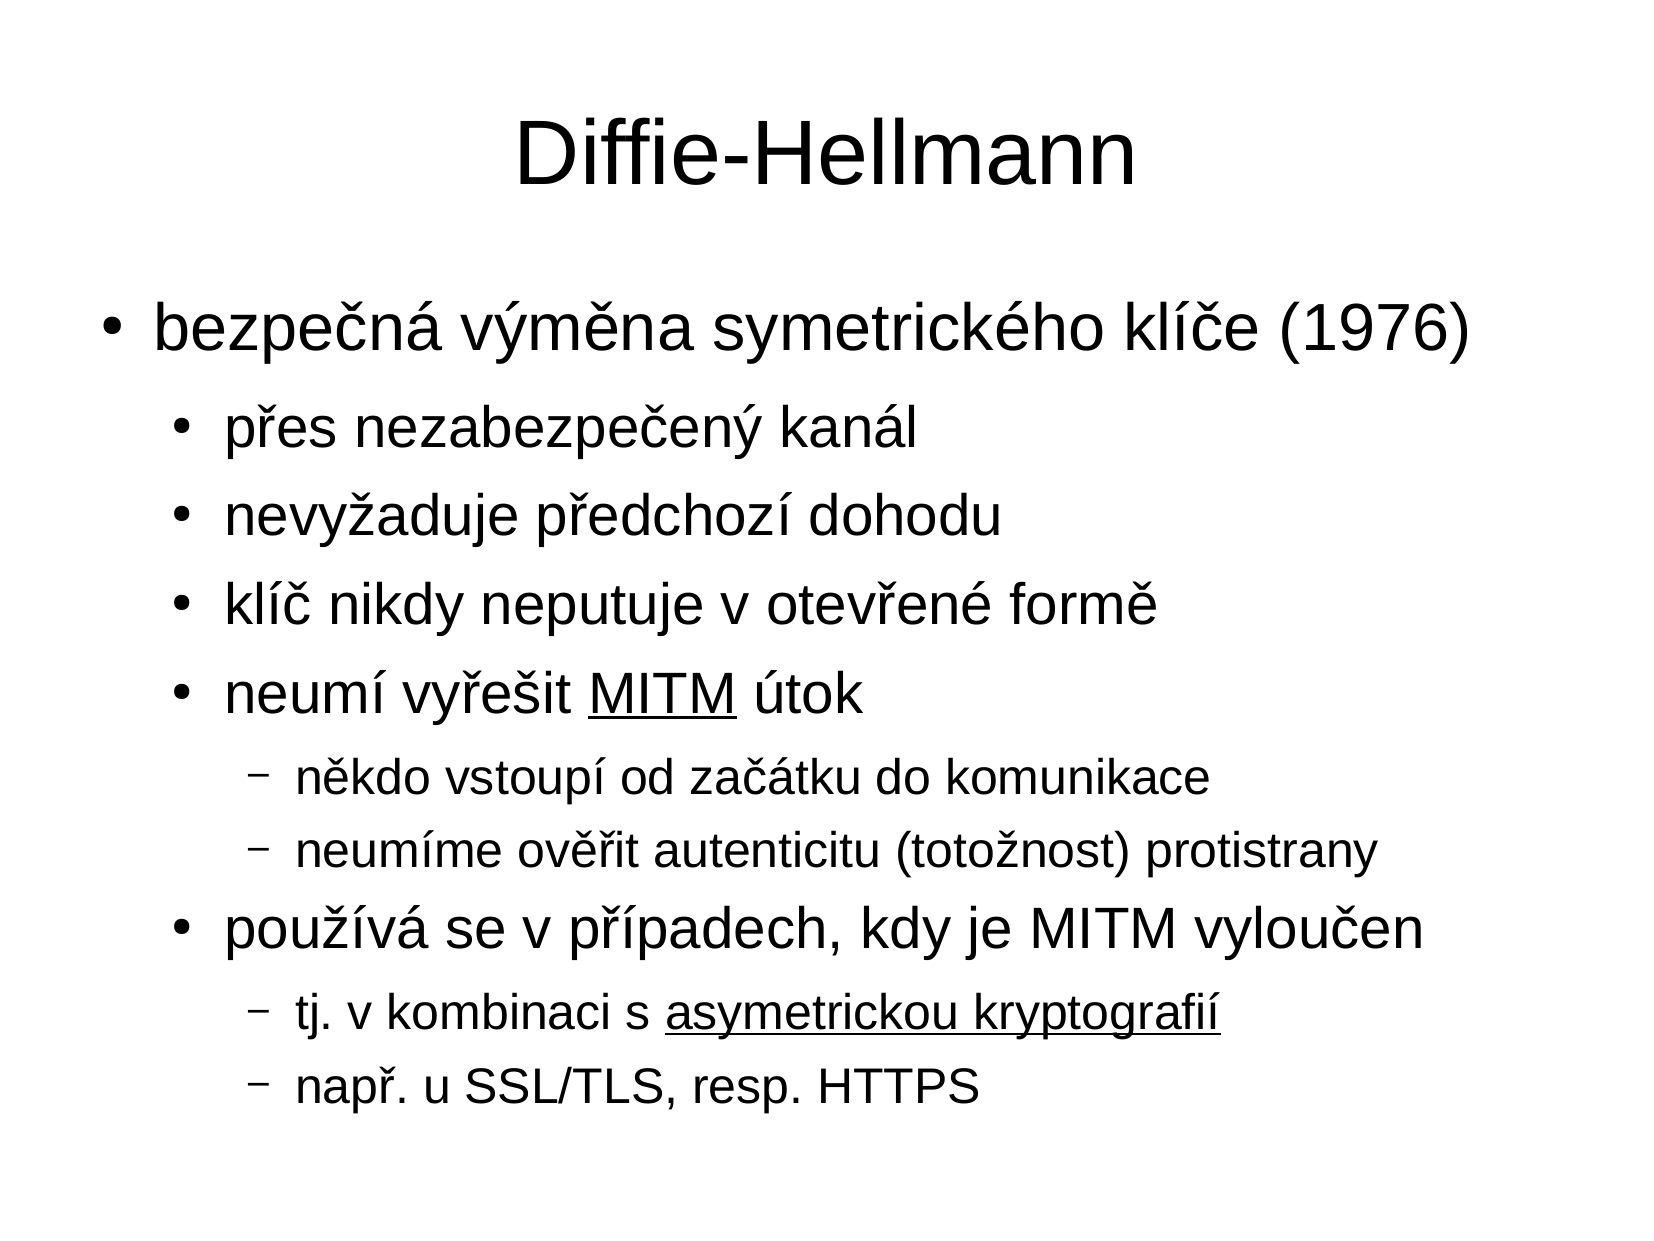

# Diffie-Hellmann
bezpečná výměna symetrického klíče (1976)
přes nezabezpečený kanál
nevyžaduje předchozí dohodu
klíč nikdy neputuje v otevřené formě
neumí vyřešit MITM útok
někdo vstoupí od začátku do komunikace
neumíme ověřit autenticitu (totožnost) protistrany
používá se v případech, kdy je MITM vyloučen
tj. v kombinaci s asymetrickou kryptografií
např. u SSL/TLS, resp. HTTPS